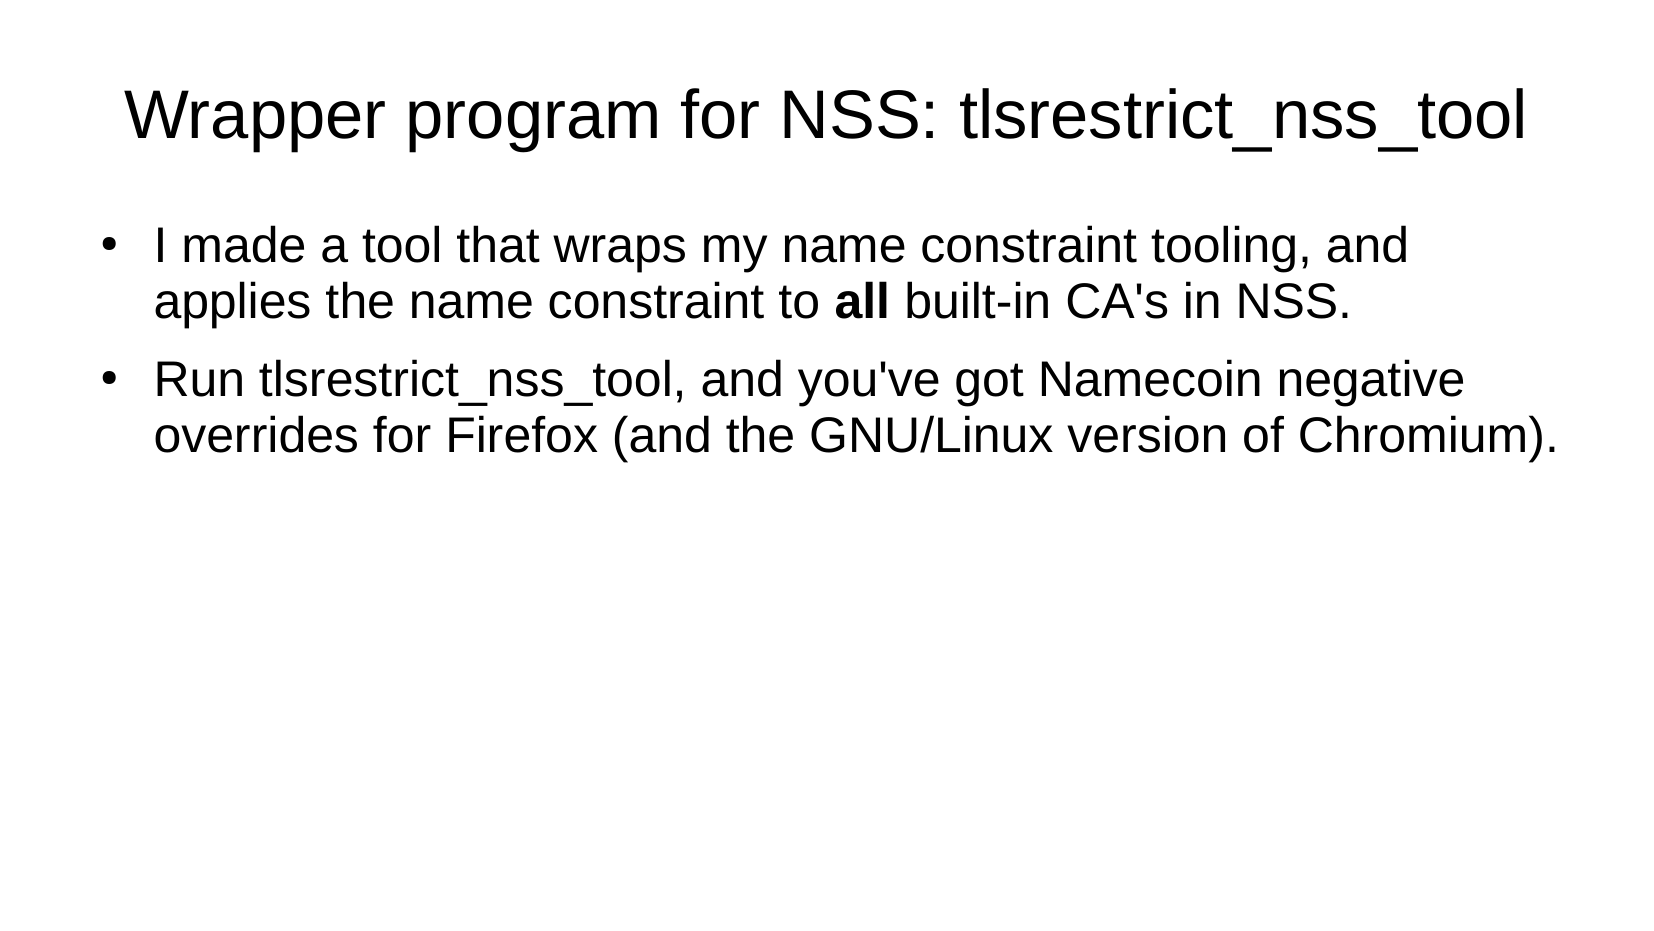

# Wrapper program for NSS: tlsrestrict_nss_tool
I made a tool that wraps my name constraint tooling, and applies the name constraint to all built-in CA's in NSS.
Run tlsrestrict_nss_tool, and you've got Namecoin negative overrides for Firefox (and the GNU/Linux version of Chromium).